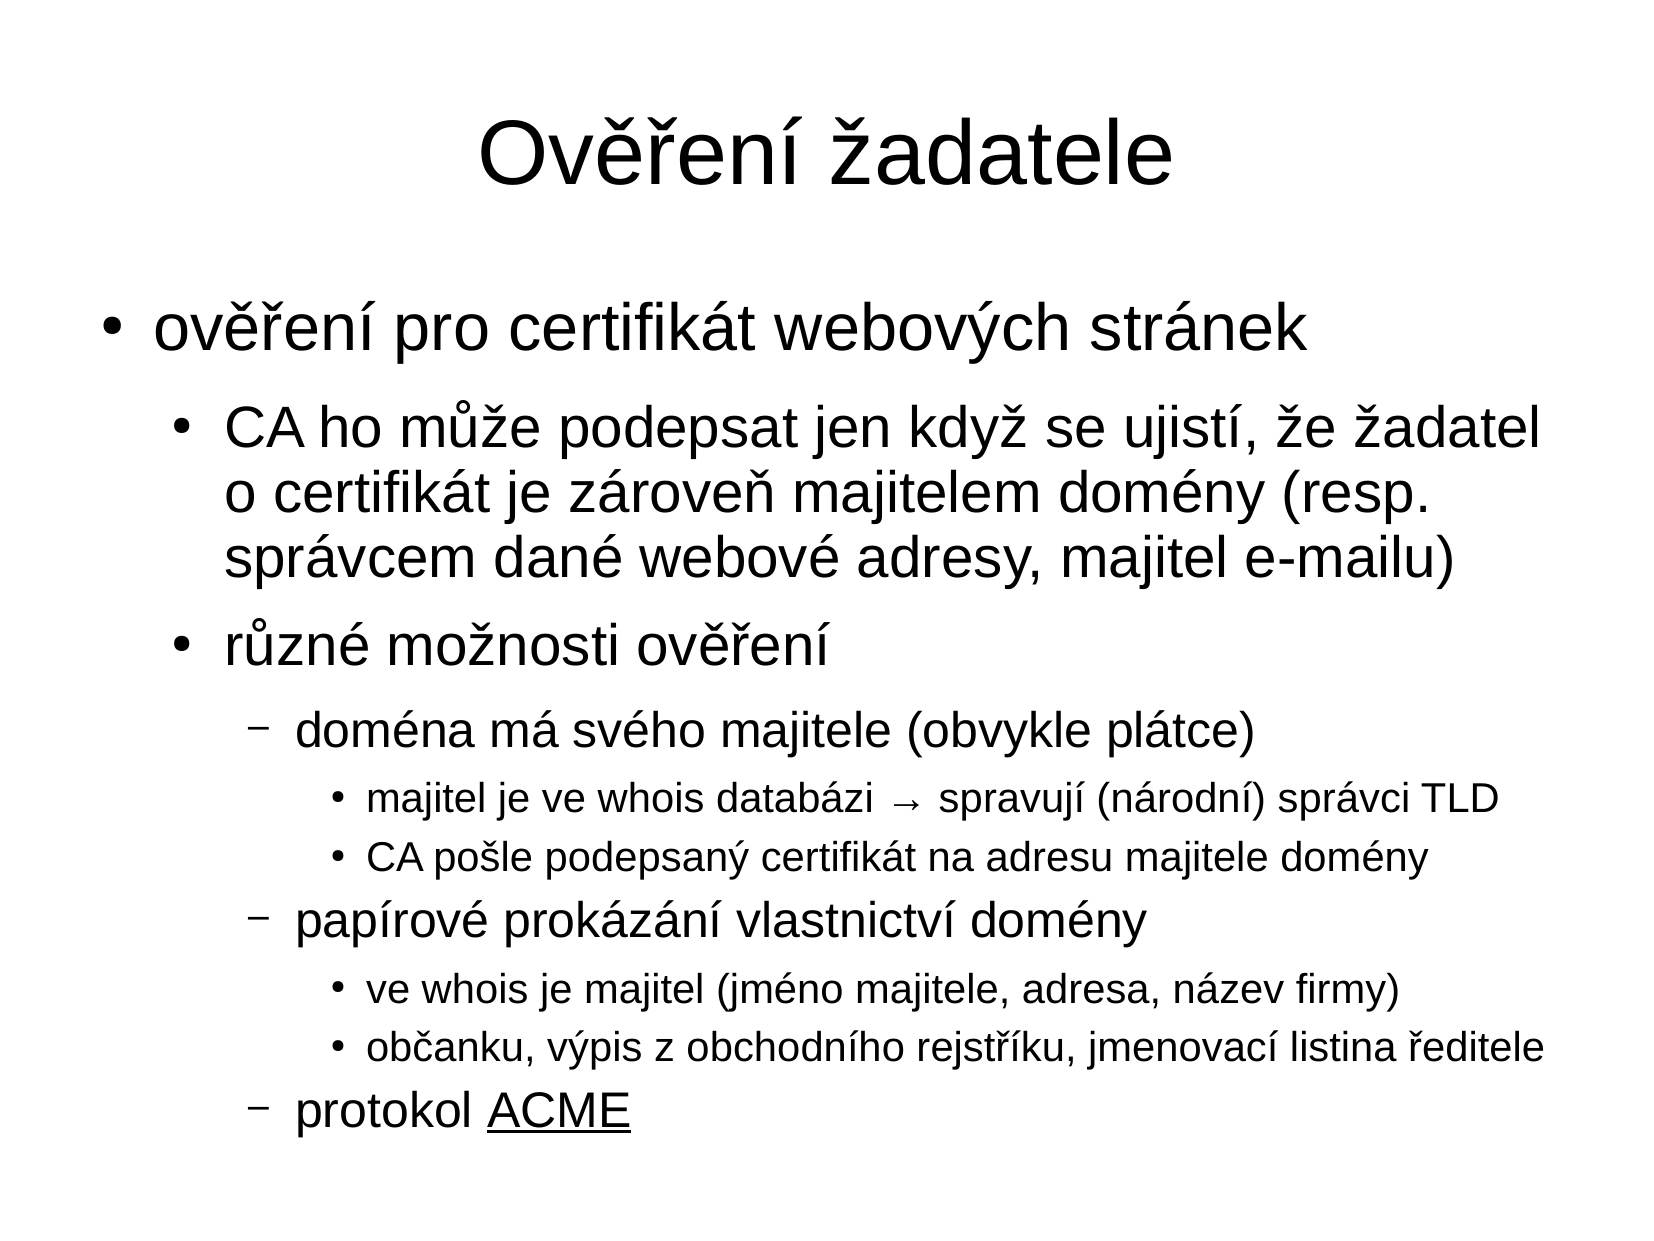

# Ověření žadatele
ověření pro certifikát webových stránek
CA ho může podepsat jen když se ujistí, že žadatel o certifikát je zároveň majitelem domény (resp. správcem dané webové adresy, majitel e-mailu)
různé možnosti ověření
doména má svého majitele (obvykle plátce)
majitel je ve whois databázi → spravují (národní) správci TLD
CA pošle podepsaný certifikát na adresu majitele domény
papírové prokázání vlastnictví domény
ve whois je majitel (jméno majitele, adresa, název firmy)
občanku, výpis z obchodního rejstříku, jmenovací listina ředitele
protokol ACME